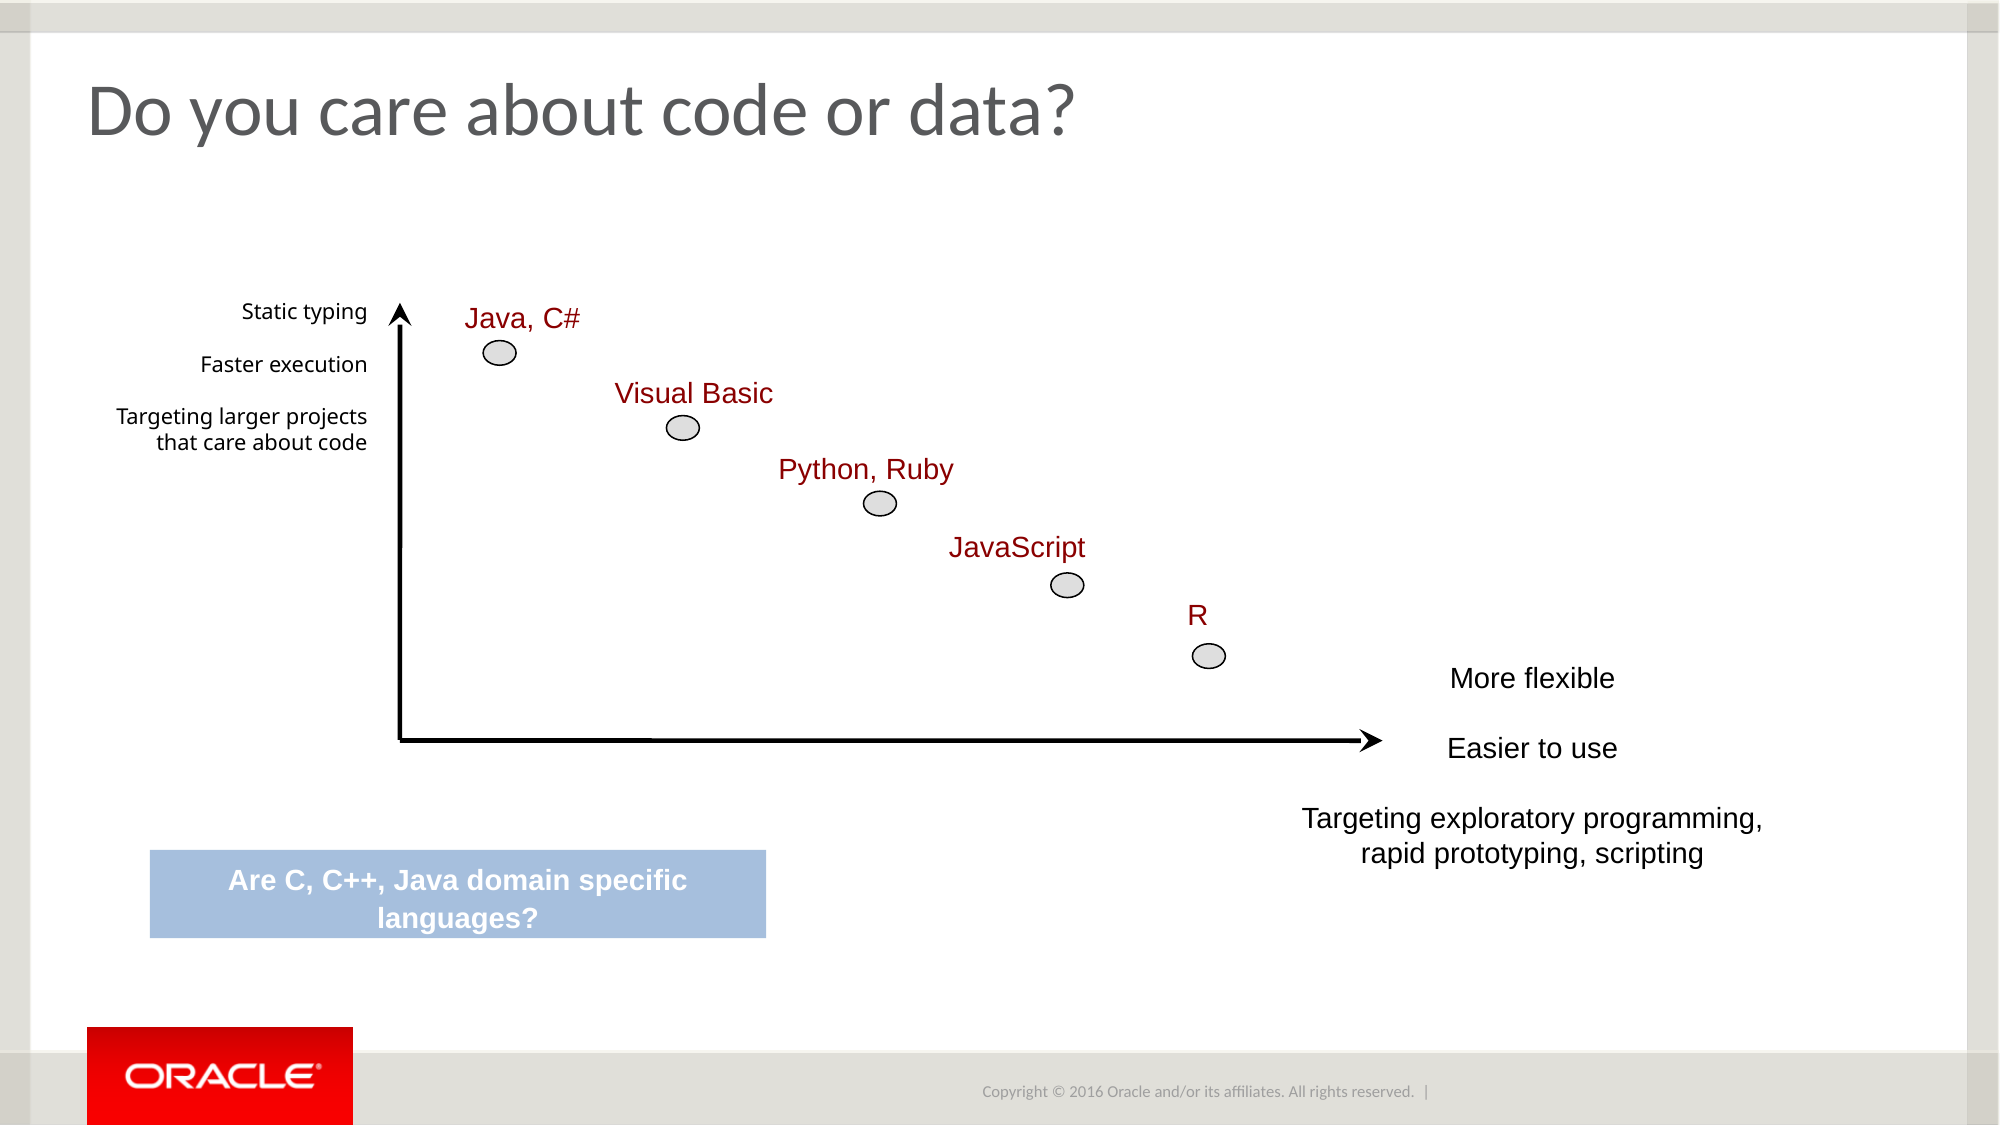

# Do you care about code or data?
Java, C#
Static typing
Faster execution
Targeting larger projects
that care about code
Visual Basic
Python, Ruby
JavaScript
R
More flexible
Easier to use
Targeting exploratory programming,
rapid prototyping, scripting
Are C, C++, Java domain specific languages?